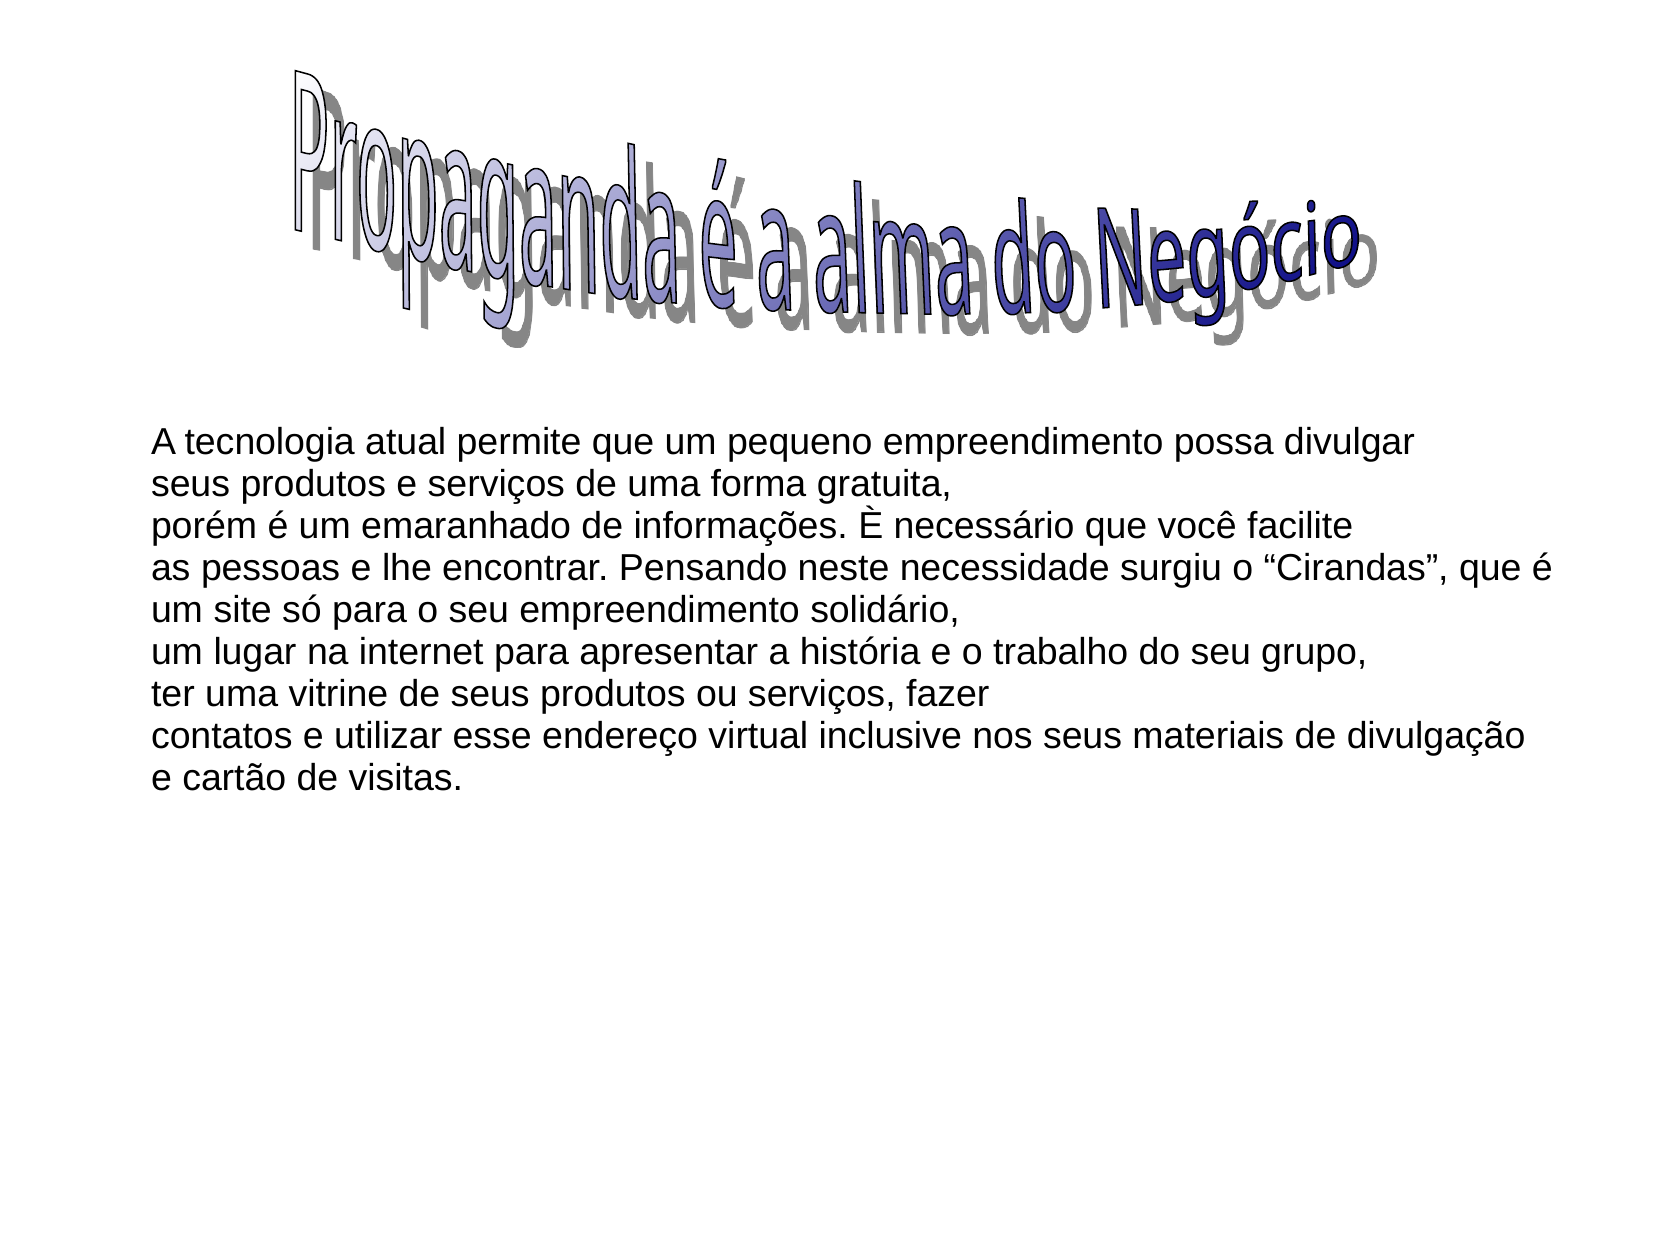

Propaganda é a alma do Negócio
A tecnologia atual permite que um pequeno empreendimento possa divulgar
seus produtos e serviços de uma forma gratuita,
porém é um emaranhado de informações. È necessário que você facilite
as pessoas e lhe encontrar. Pensando neste necessidade surgiu o “Cirandas”, que é
um site só para o seu empreendimento solidário,
um lugar na internet para apresentar a história e o trabalho do seu grupo,
ter uma vitrine de seus produtos ou serviços, fazer
contatos e utilizar esse endereço virtual inclusive nos seus materiais de divulgação
e cartão de visitas.